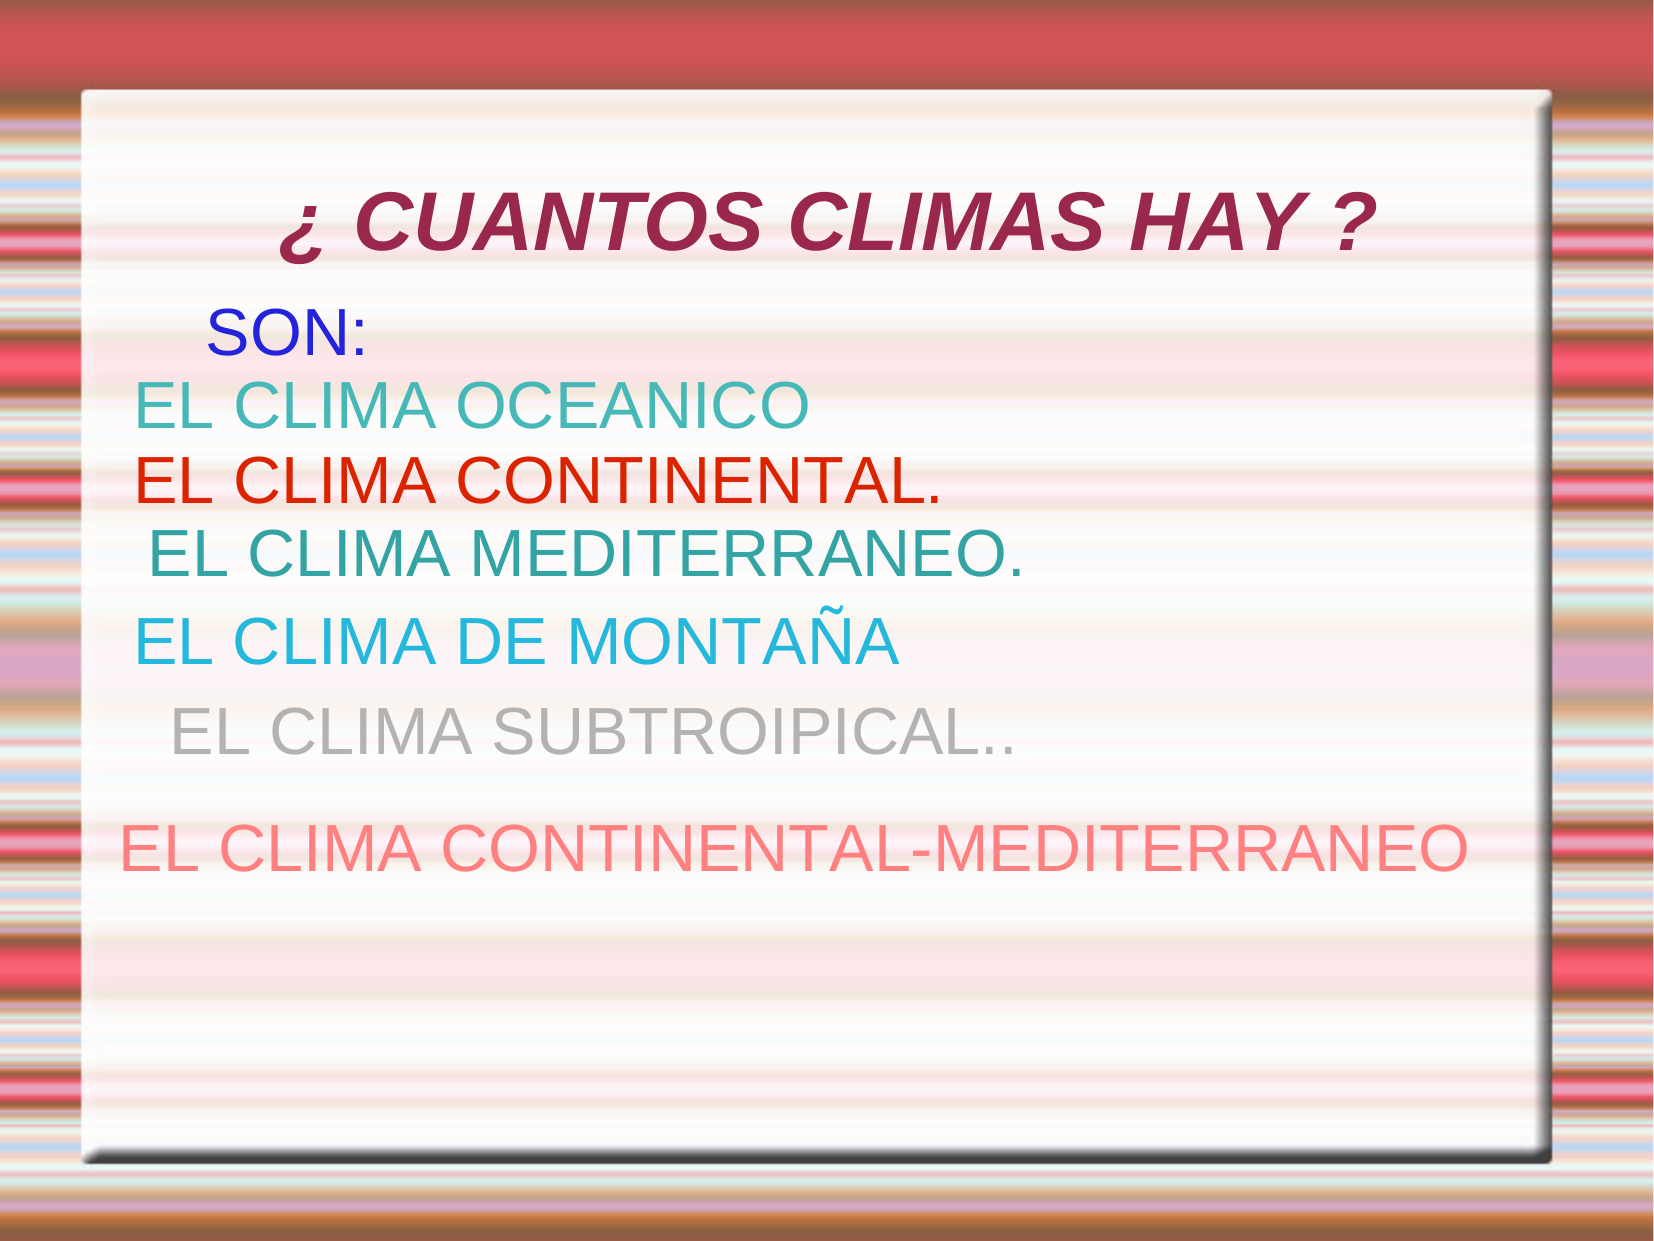

# ¿ CUANTOS CLIMAS HAY ?
SON:
EL CLIMA OCEANICO
EL CLIMA CONTINENTAL.
EL CLIMA MEDITERRANEO.
EL CLIMA DE MONTAÑA
EL CLIMA SUBTROIPICAL..
EL CLIMA CONTINENTAL-MEDITERRANEO